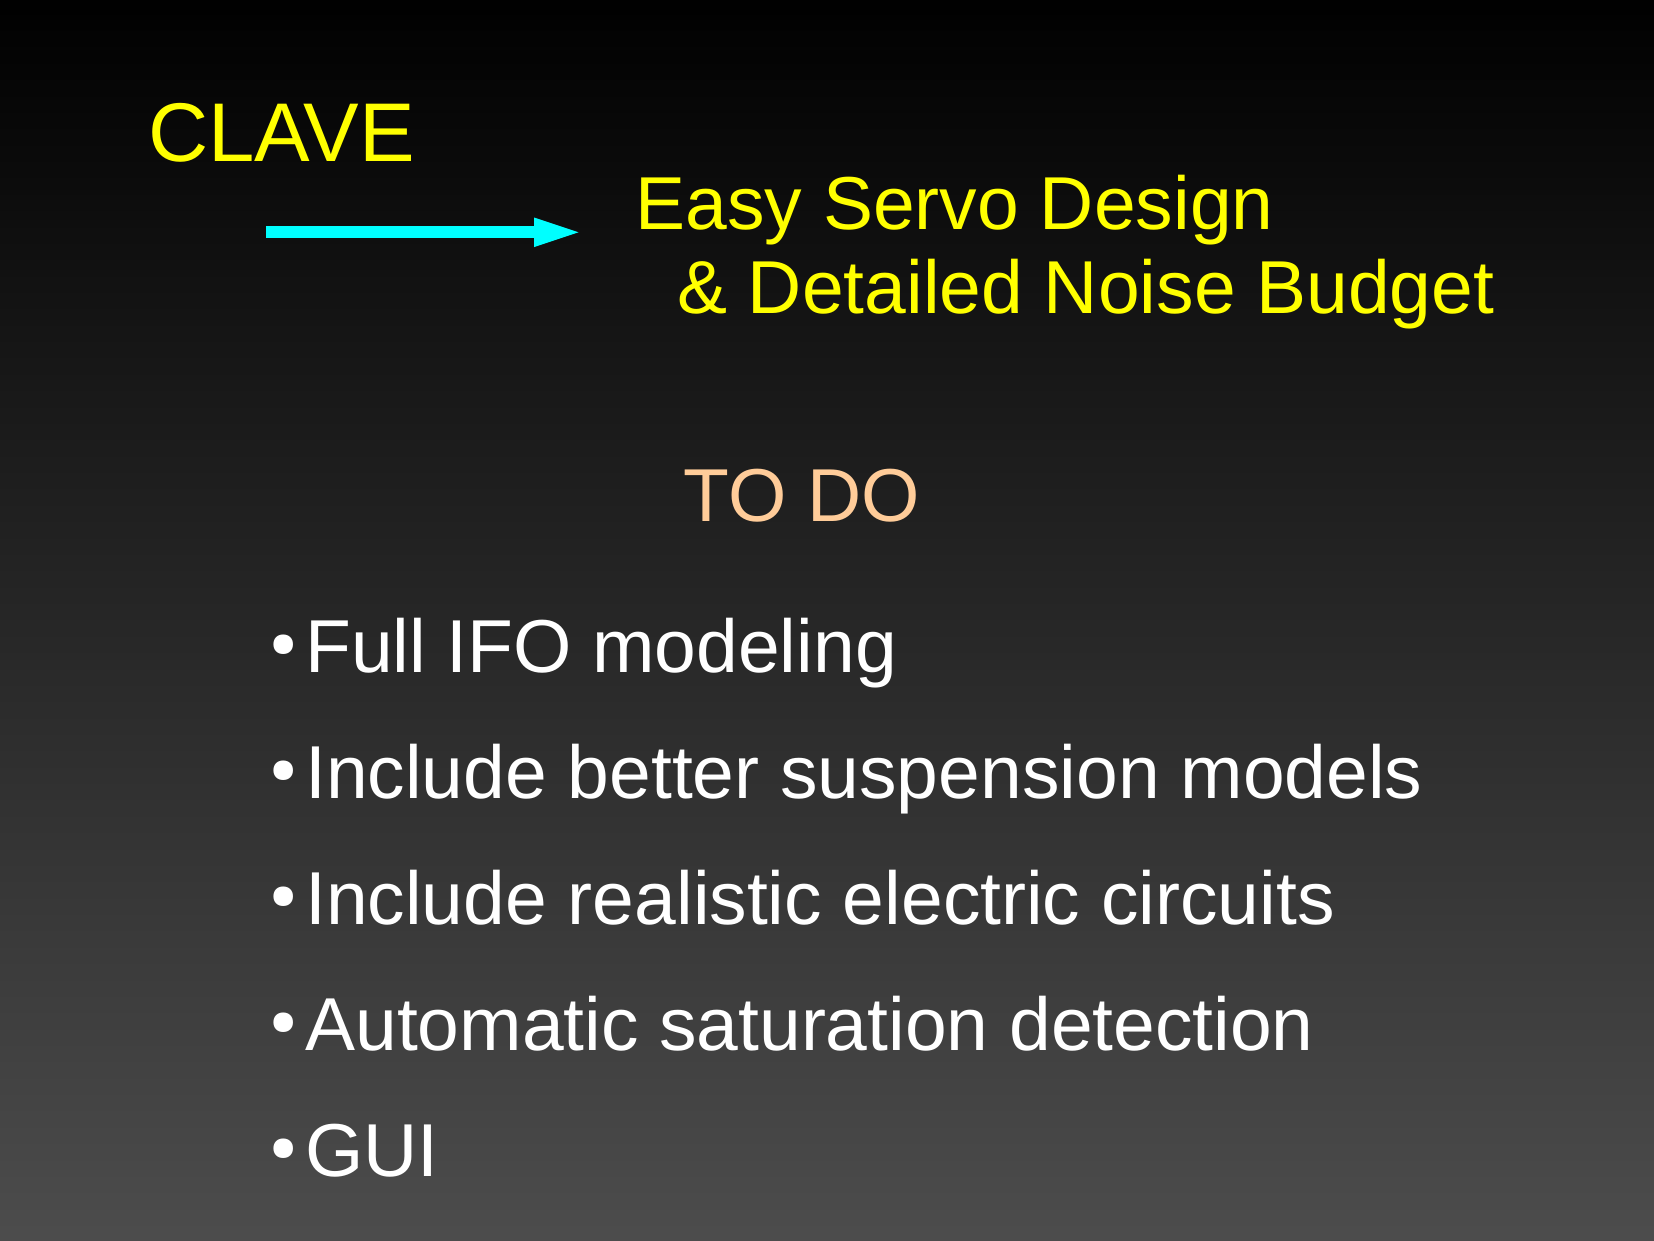

CLAVE
Easy Servo Design
 & Detailed Noise Budget
TO DO
Full IFO modeling
Include better suspension models
Include realistic electric circuits
Automatic saturation detection
GUI